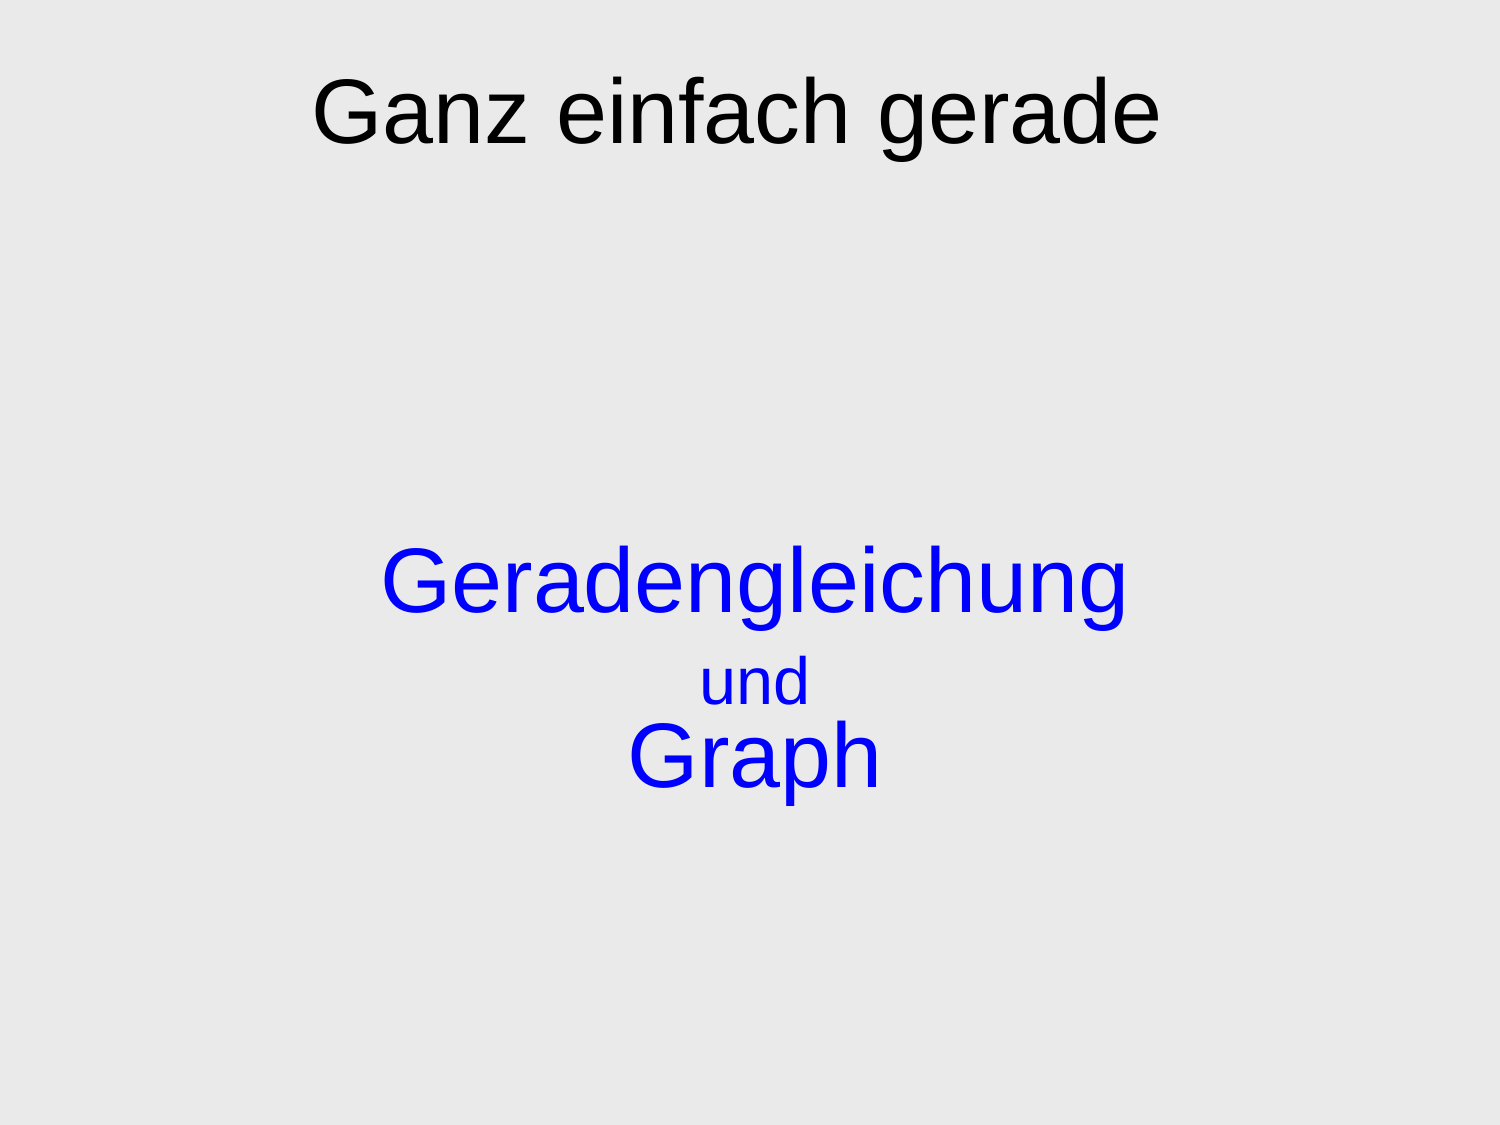

Ganz einfach gerade
# Geradengleichung
und
Graph